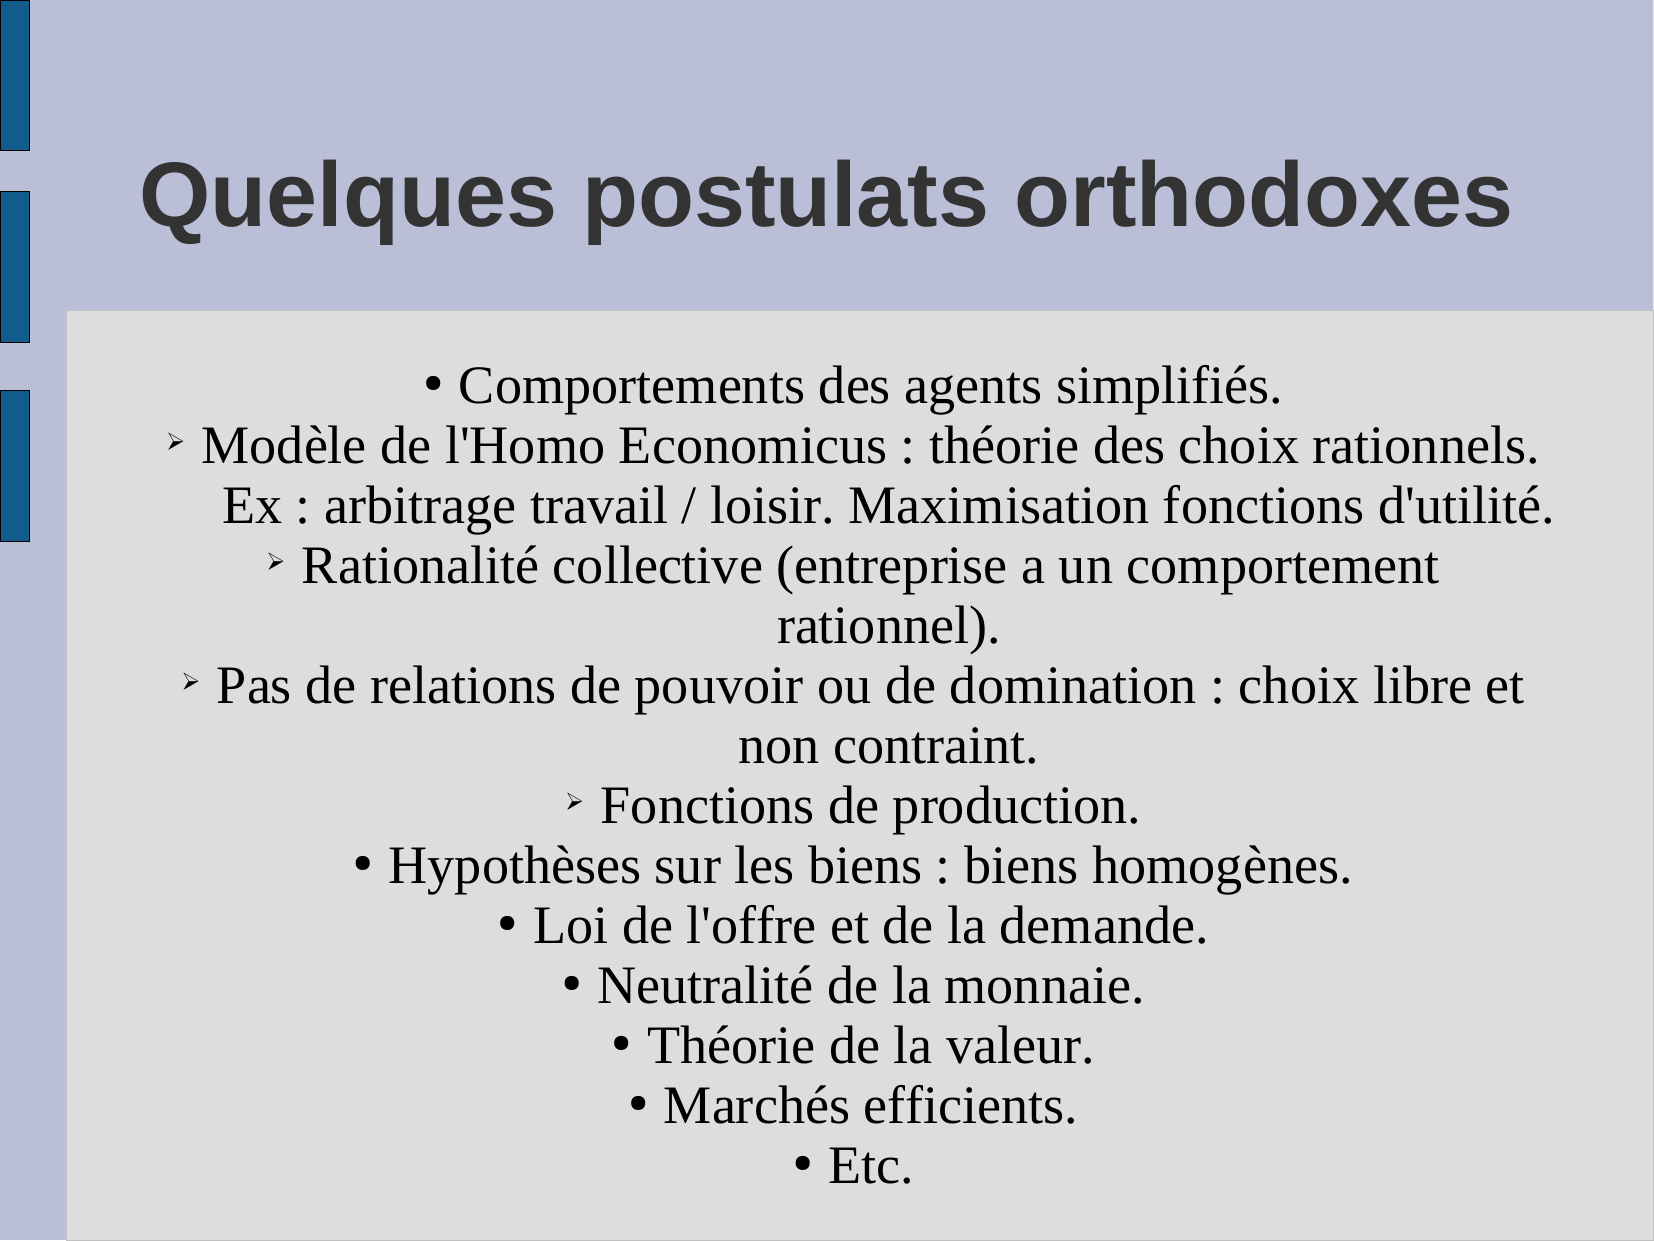

# Quelques postulats orthodoxes
Comportements des agents simplifiés.
Modèle de l'Homo Economicus : théorie des choix rationnels. Ex : arbitrage travail / loisir. Maximisation fonctions d'utilité.
Rationalité collective (entreprise a un comportement rationnel).
Pas de relations de pouvoir ou de domination : choix libre et non contraint.
Fonctions de production.
Hypothèses sur les biens : biens homogènes.
Loi de l'offre et de la demande.
Neutralité de la monnaie.
Théorie de la valeur.
Marchés efficients.
Etc.